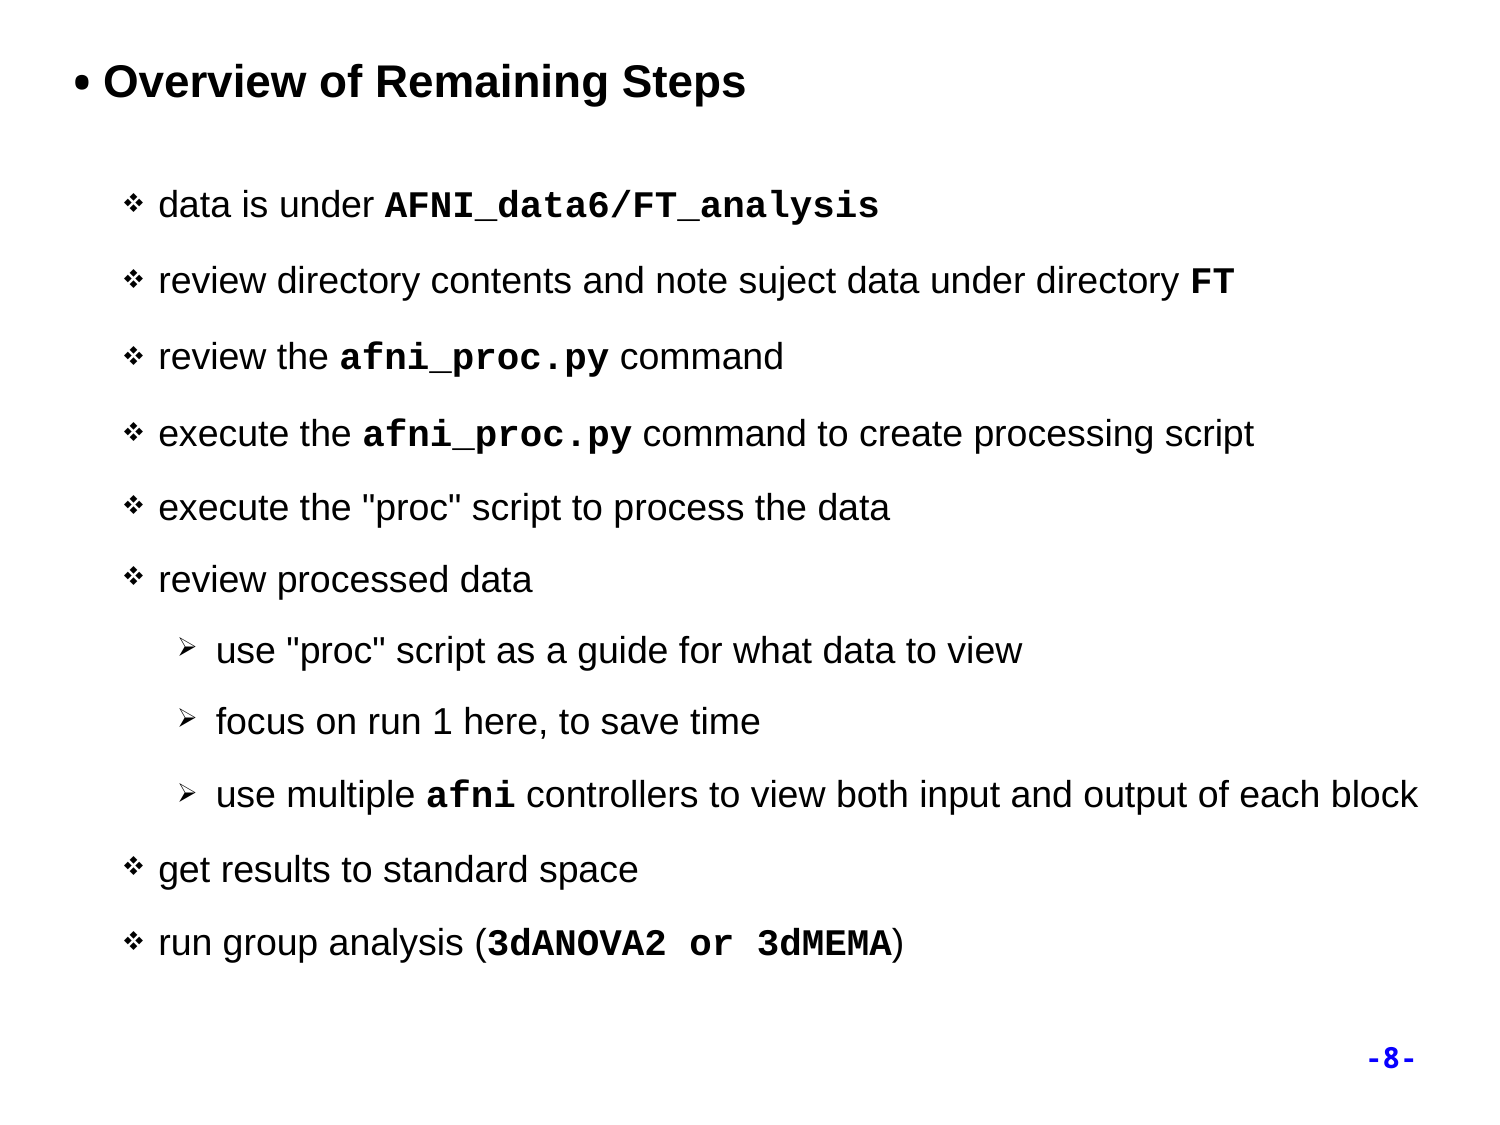

# Overview of Remaining Steps
data is under AFNI_data6/FT_analysis
review directory contents and note suject data under directory FT
review the afni_proc.py command
execute the afni_proc.py command to create processing script
execute the "proc" script to process the data
review processed data
use "proc" script as a guide for what data to view
focus on run 1 here, to save time
use multiple afni controllers to view both input and output of each block
get results to standard space
run group analysis (3dANOVA2 or 3dMEMA)